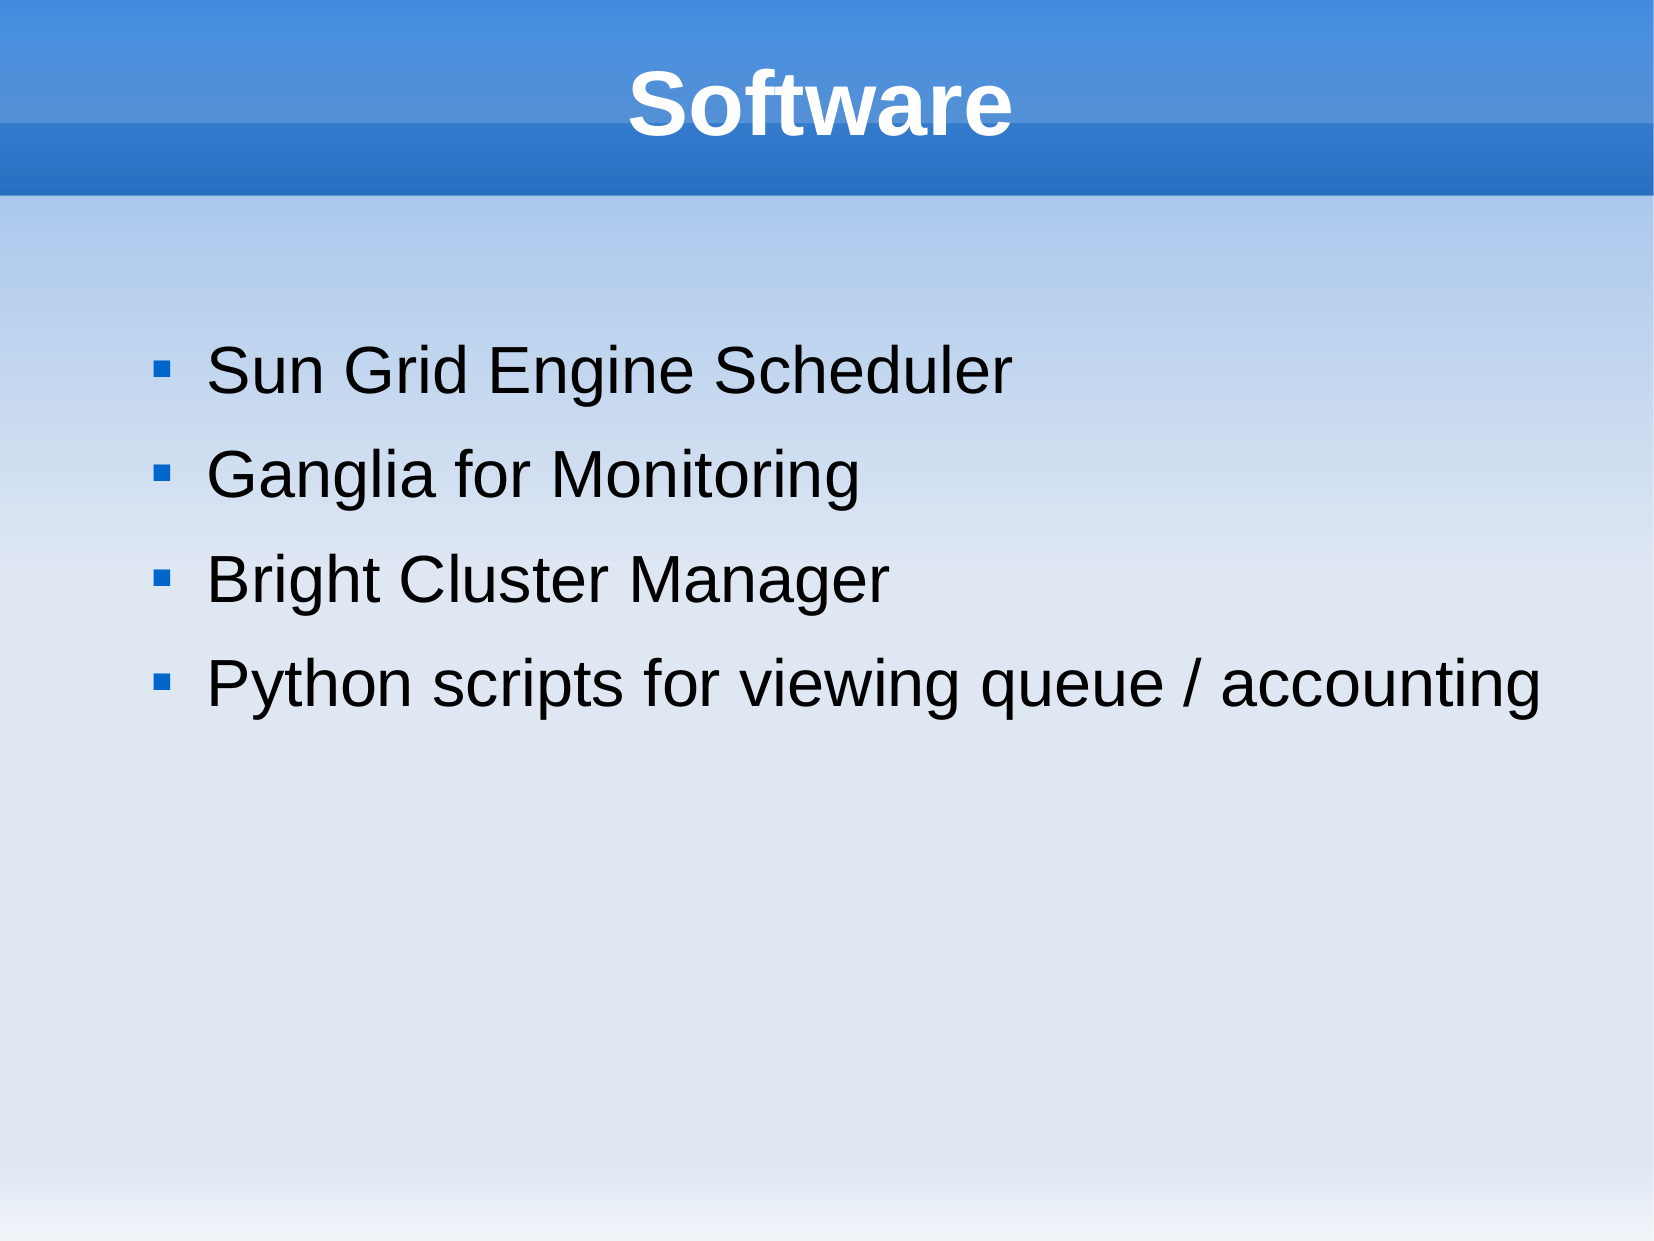

# Software
Sun Grid Engine Scheduler
Ganglia for Monitoring
Bright Cluster Manager
Python scripts for viewing queue / accounting